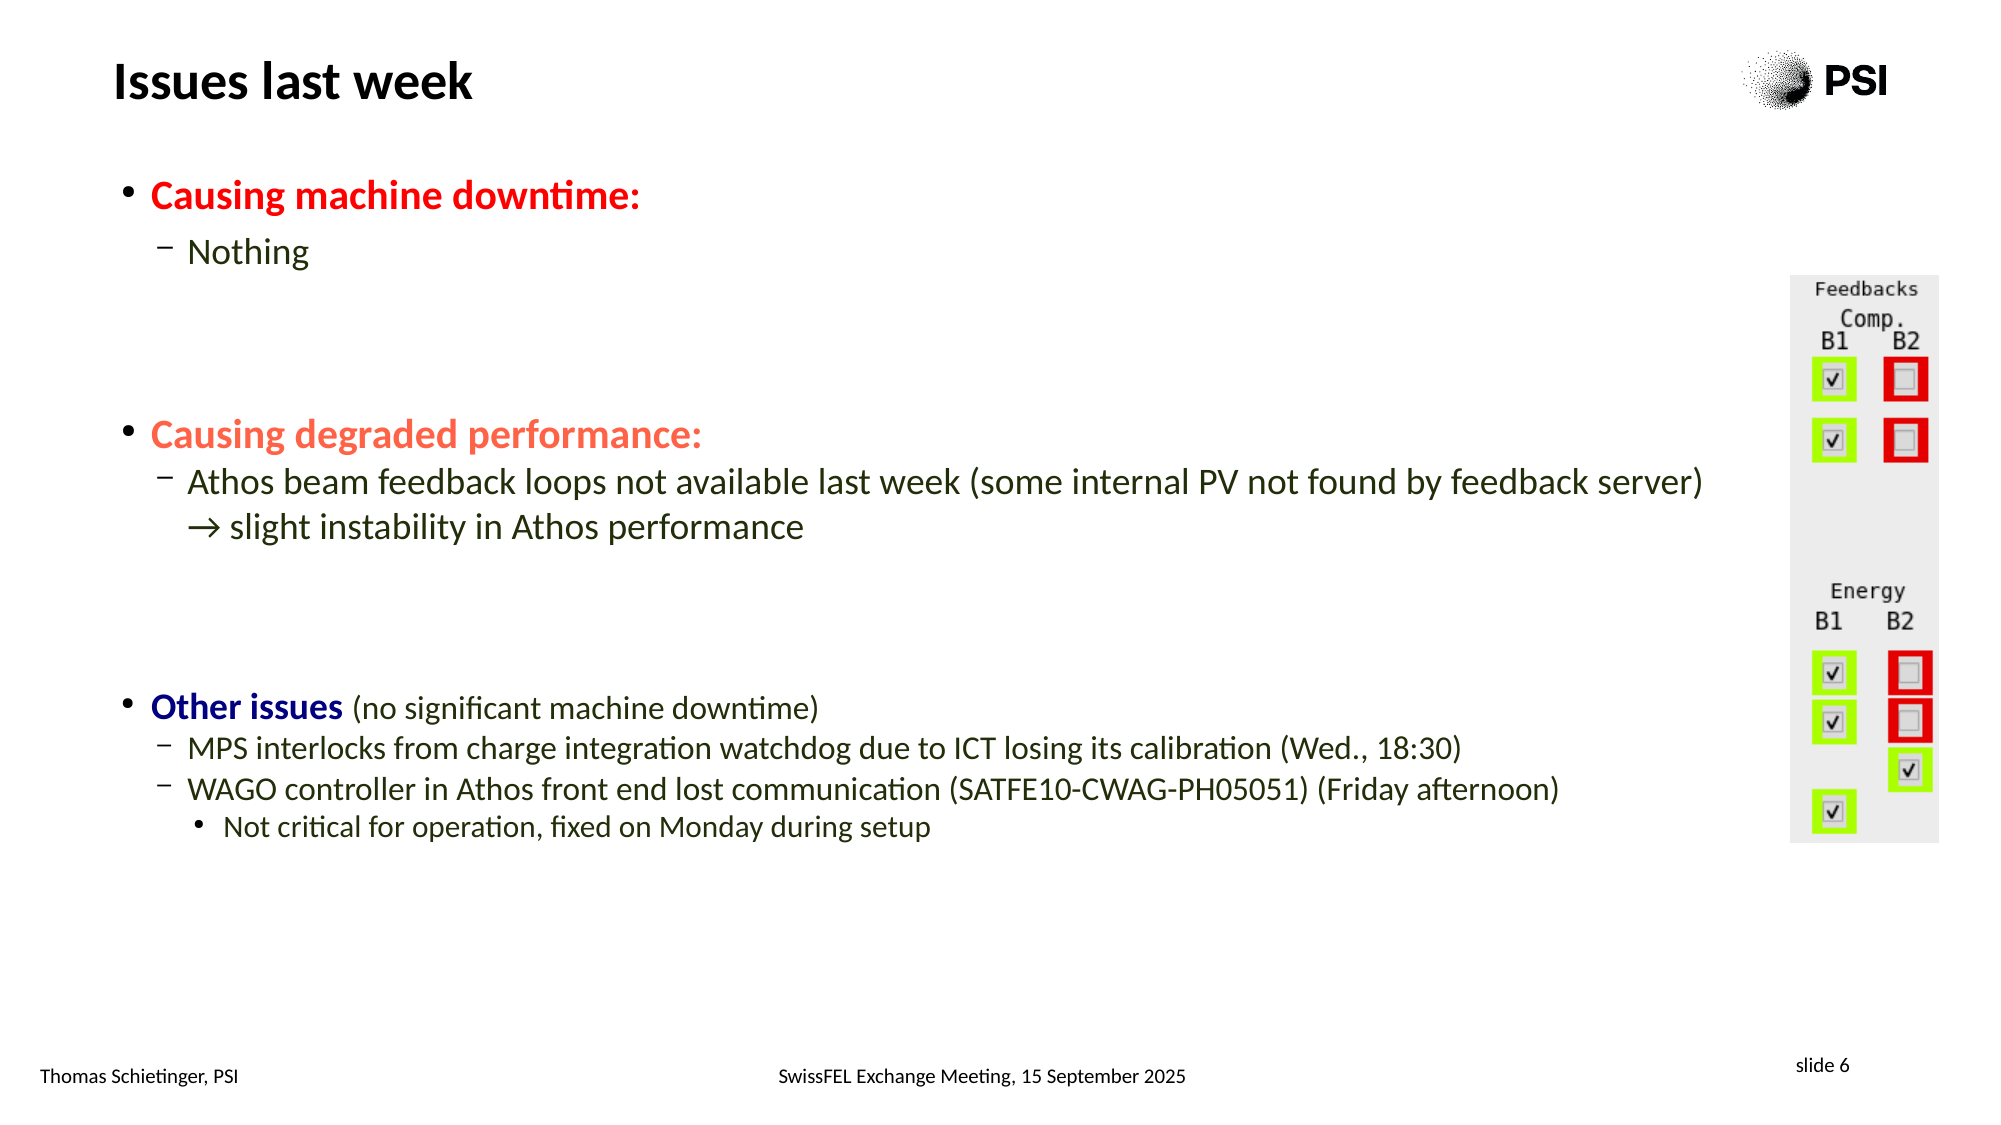

# Issues last week
Causing machine downtime:
Nothing
Causing degraded performance:
Athos beam feedback loops not available last week (some internal PV not found by feedback server) → slight instability in Athos performance
Other issues (no significant machine downtime)
MPS interlocks from charge integration watchdog due to ICT losing its calibration (Wed., 18:30)
WAGO controller in Athos front end lost communication (SATFE10-CWAG-PH05051) (Friday afternoon)
Not critical for operation, fixed on Monday during setup
6
PSI Center for Accelerator Science and Engineering